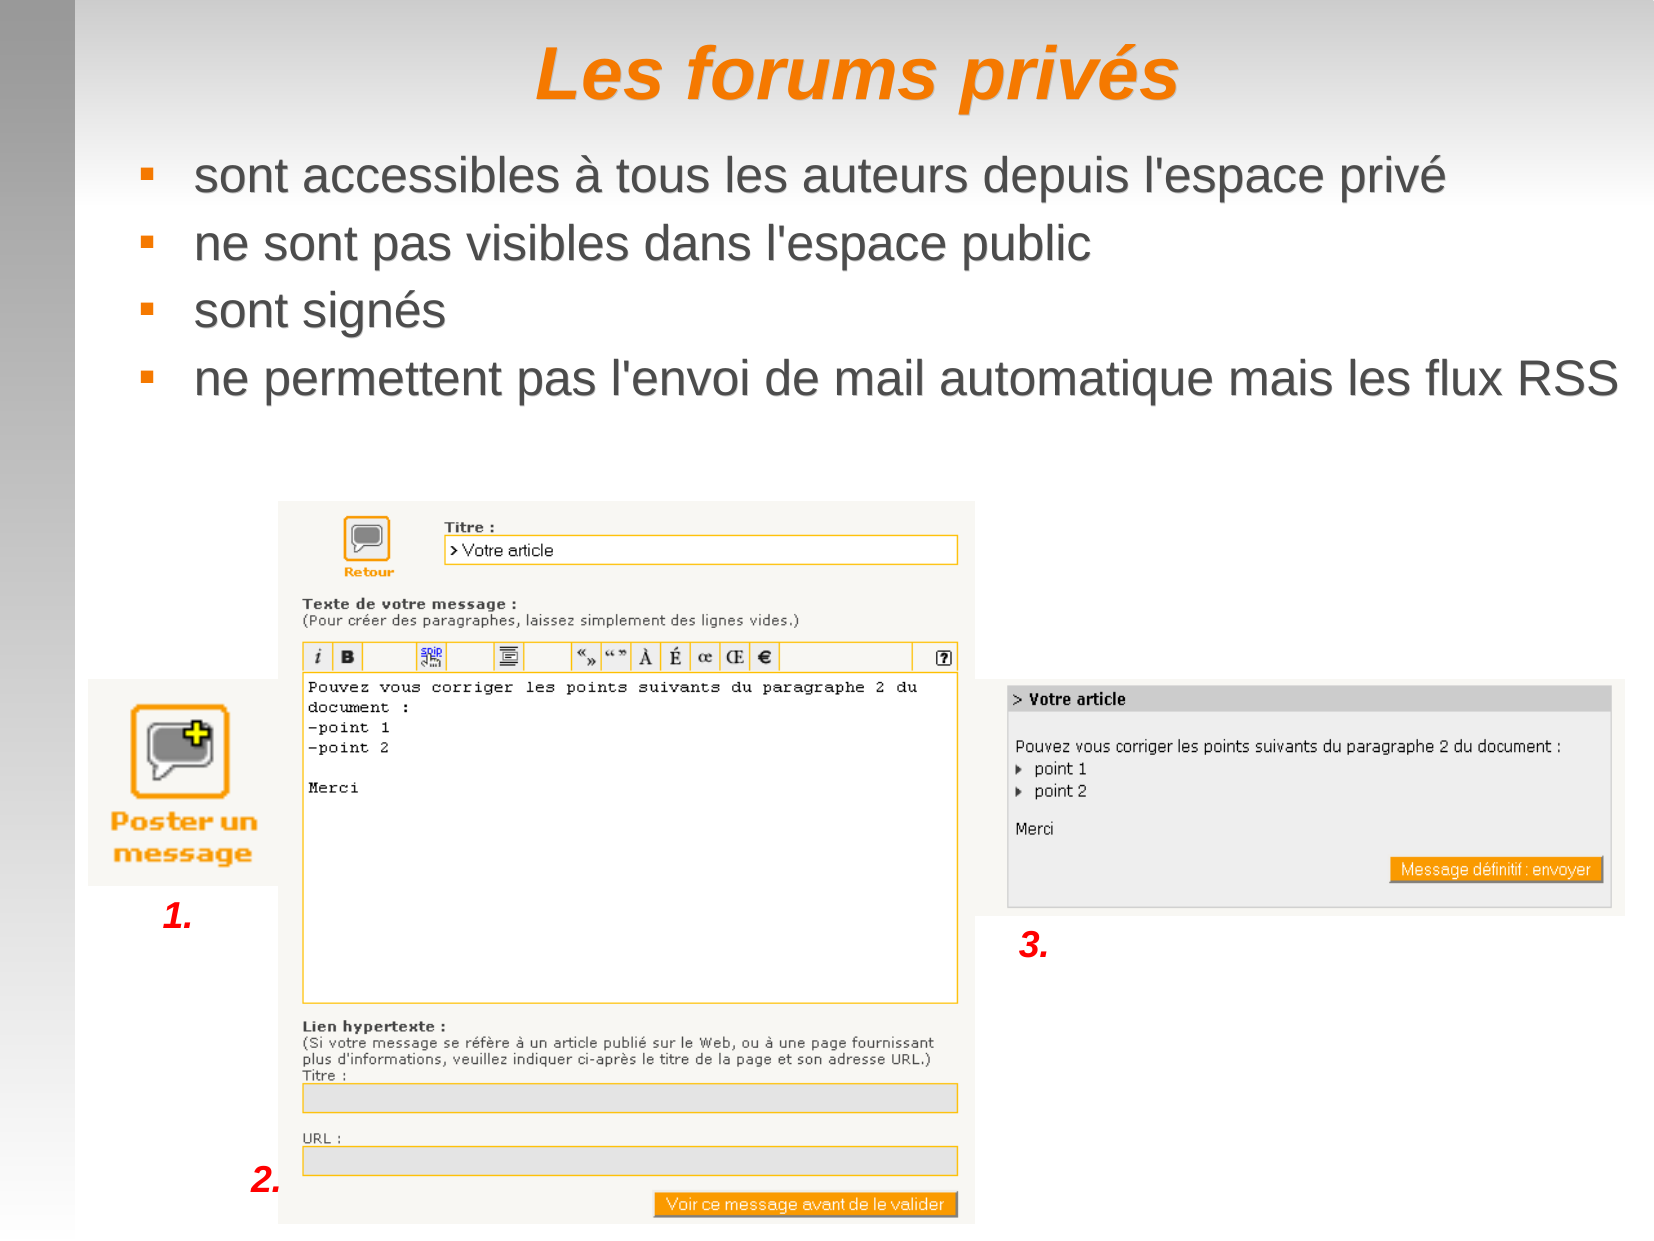

# Les forums privés
sont accessibles à tous les auteurs depuis l'espace privé
ne sont pas visibles dans l'espace public
sont signés
ne permettent pas l'envoi de mail automatique mais les flux RSS
1.
3.
2.